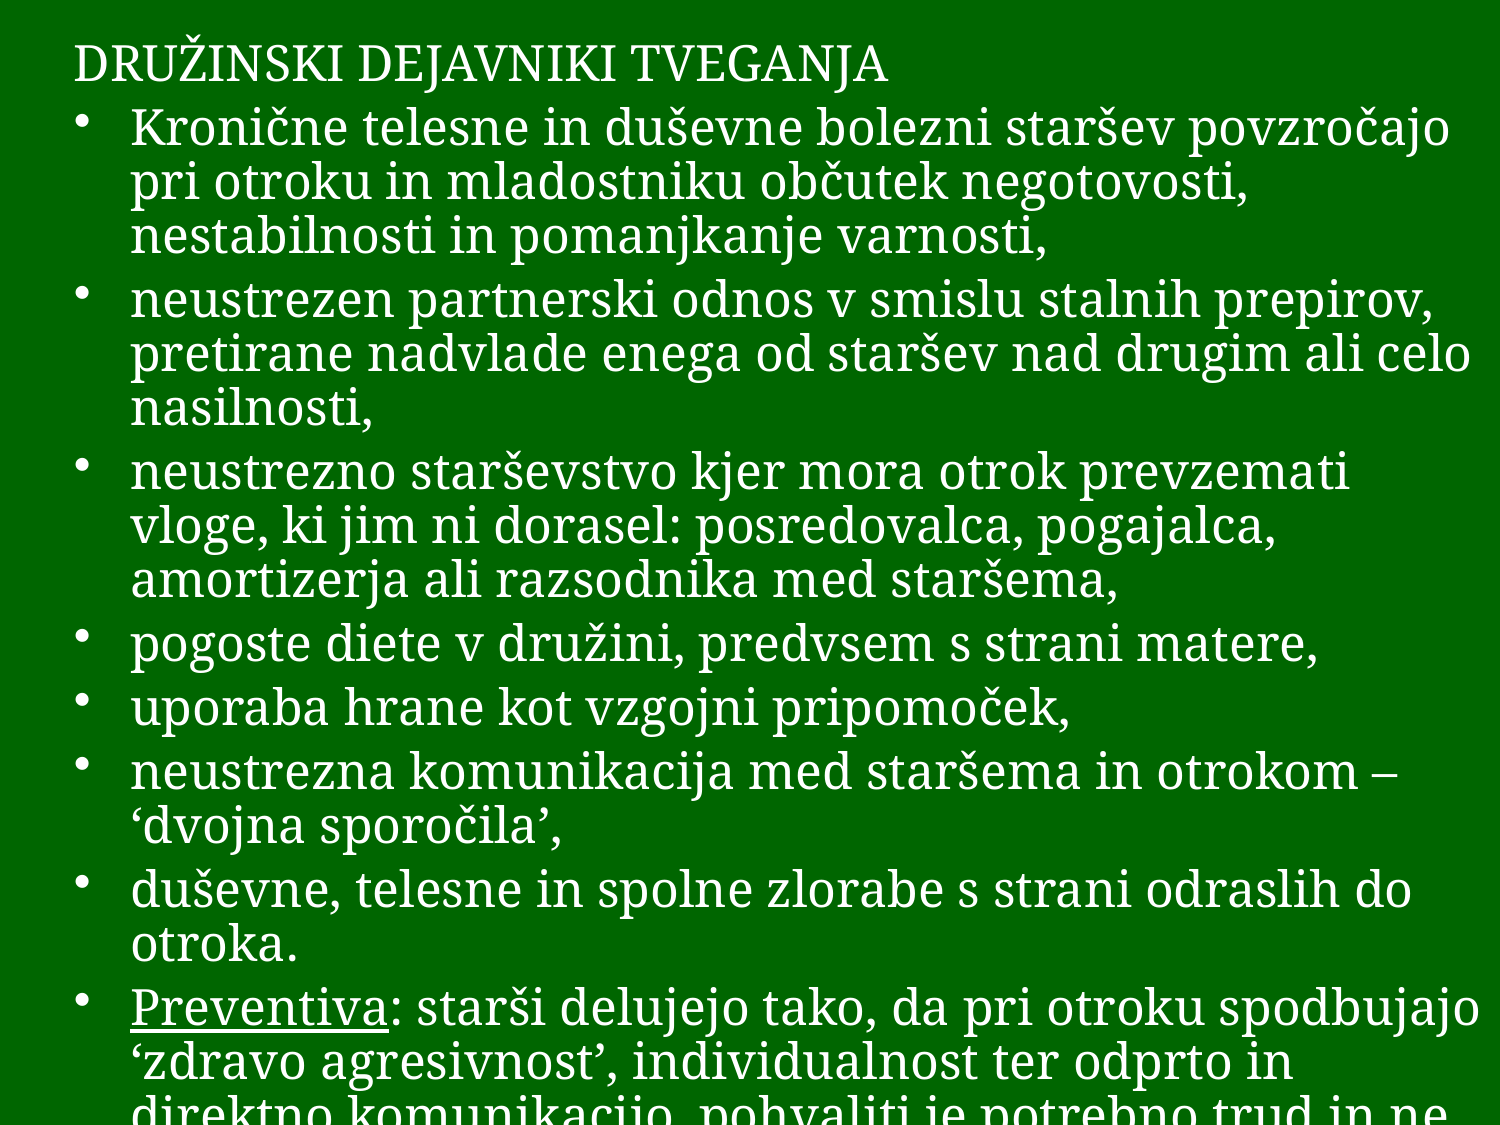

# DRUŽINSKI DEJAVNIKI TVEGANJA
Kronične telesne in duševne bolezni staršev povzročajo pri otroku in mladostniku občutek negotovosti, nestabilnosti in pomanjkanje varnosti,
neustrezen partnerski odnos v smislu stalnih prepirov, pretirane nadvlade enega od staršev nad drugim ali celo nasilnosti,
neustrezno starševstvo kjer mora otrok prevzemati vloge, ki jim ni dorasel: posredovalca, pogajalca, amortizerja ali razsodnika med staršema,
pogoste diete v družini, predvsem s strani matere,
uporaba hrane kot vzgojni pripomoček,
neustrezna komunikacija med staršema in otrokom – ‘dvojna sporočila’,
duševne, telesne in spolne zlorabe s strani odraslih do otroka.
Preventiva: starši delujejo tako, da pri otroku spodbujajo ‘zdravo agresivnost’, individualnost ter odprto in direktno komunikacijo, pohvaliti je potrebno trud in ne le dosežen cilj.